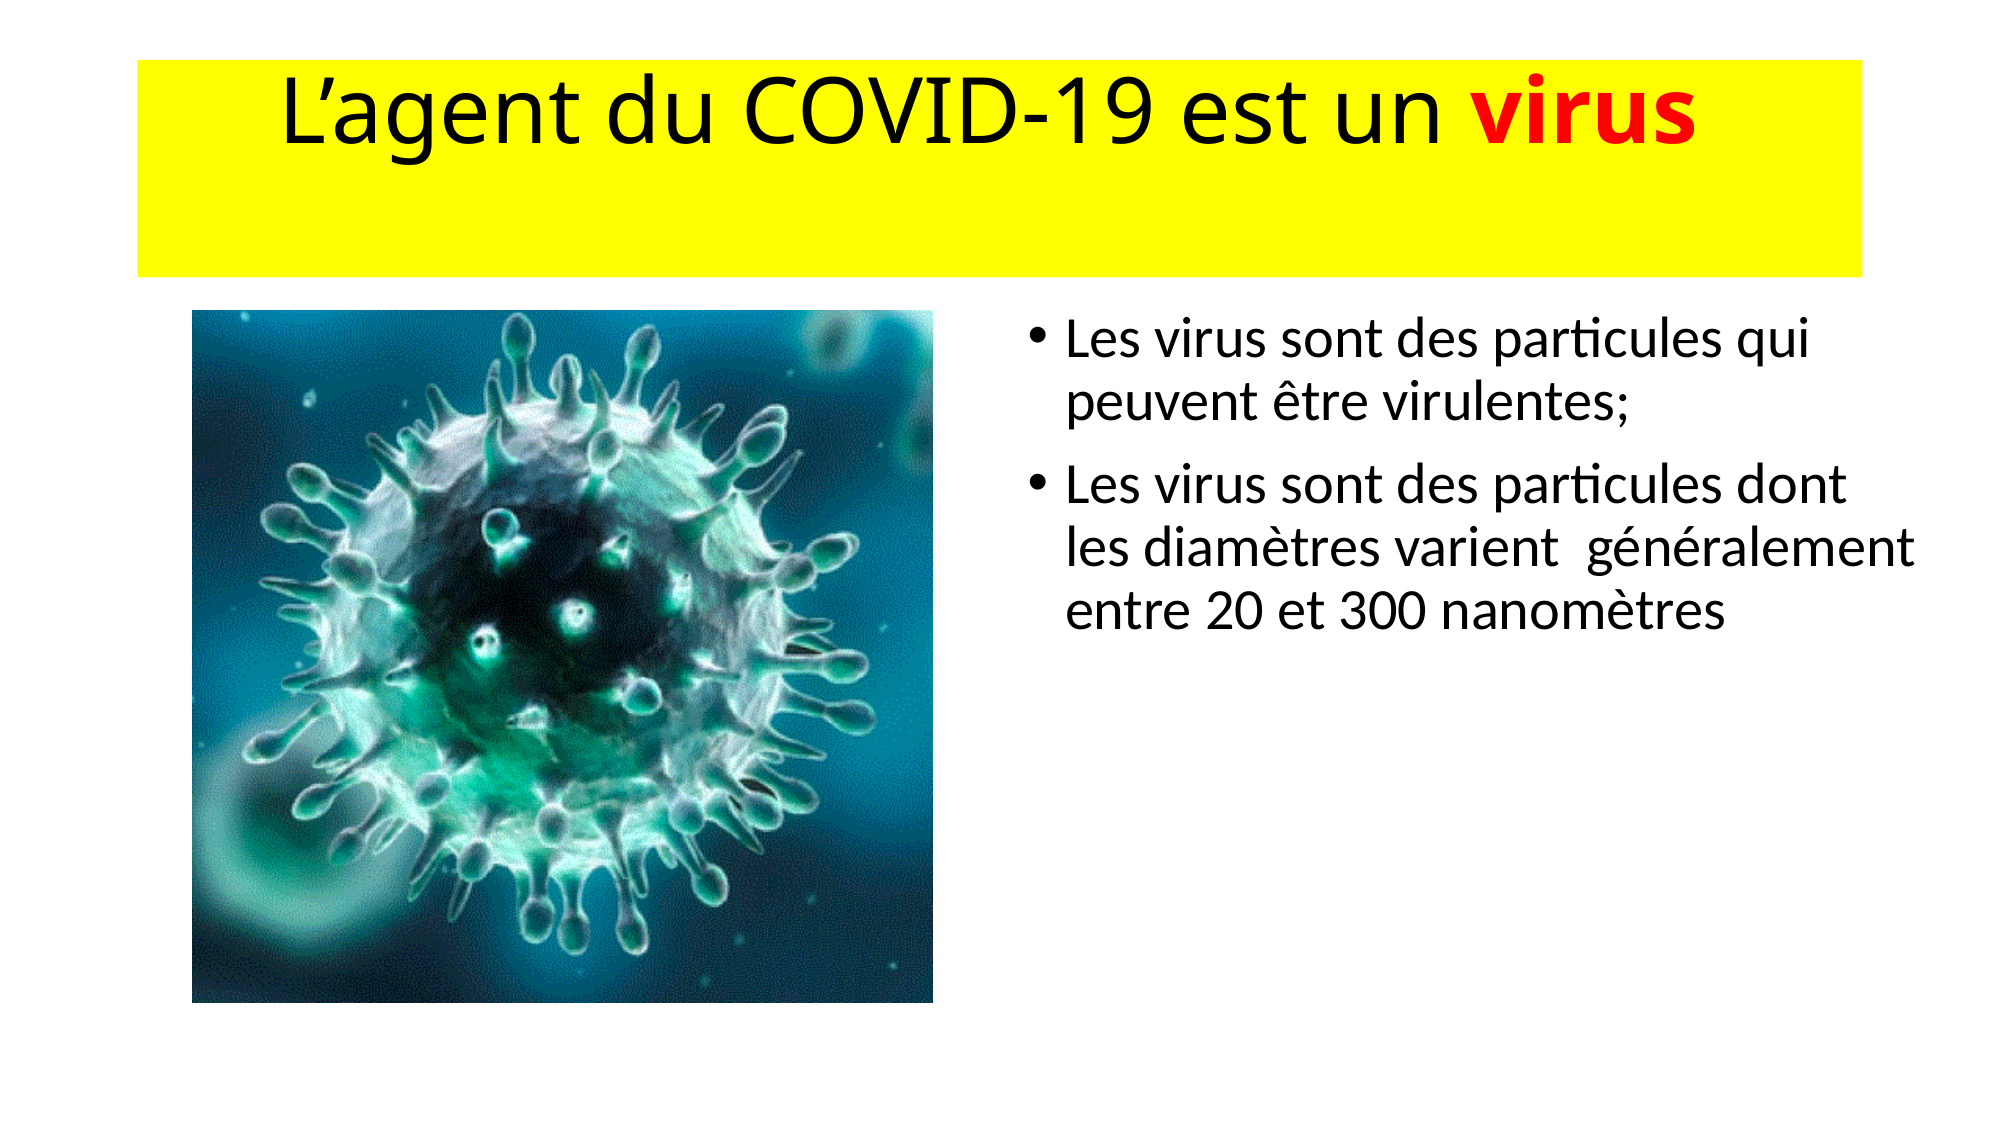

# L’agent du COVID-19 est un virus
Les virus sont des particules qui peuvent être virulentes;
Les virus sont des particules dont les diamètres varient généralement entre 20 et 300 nanomètres